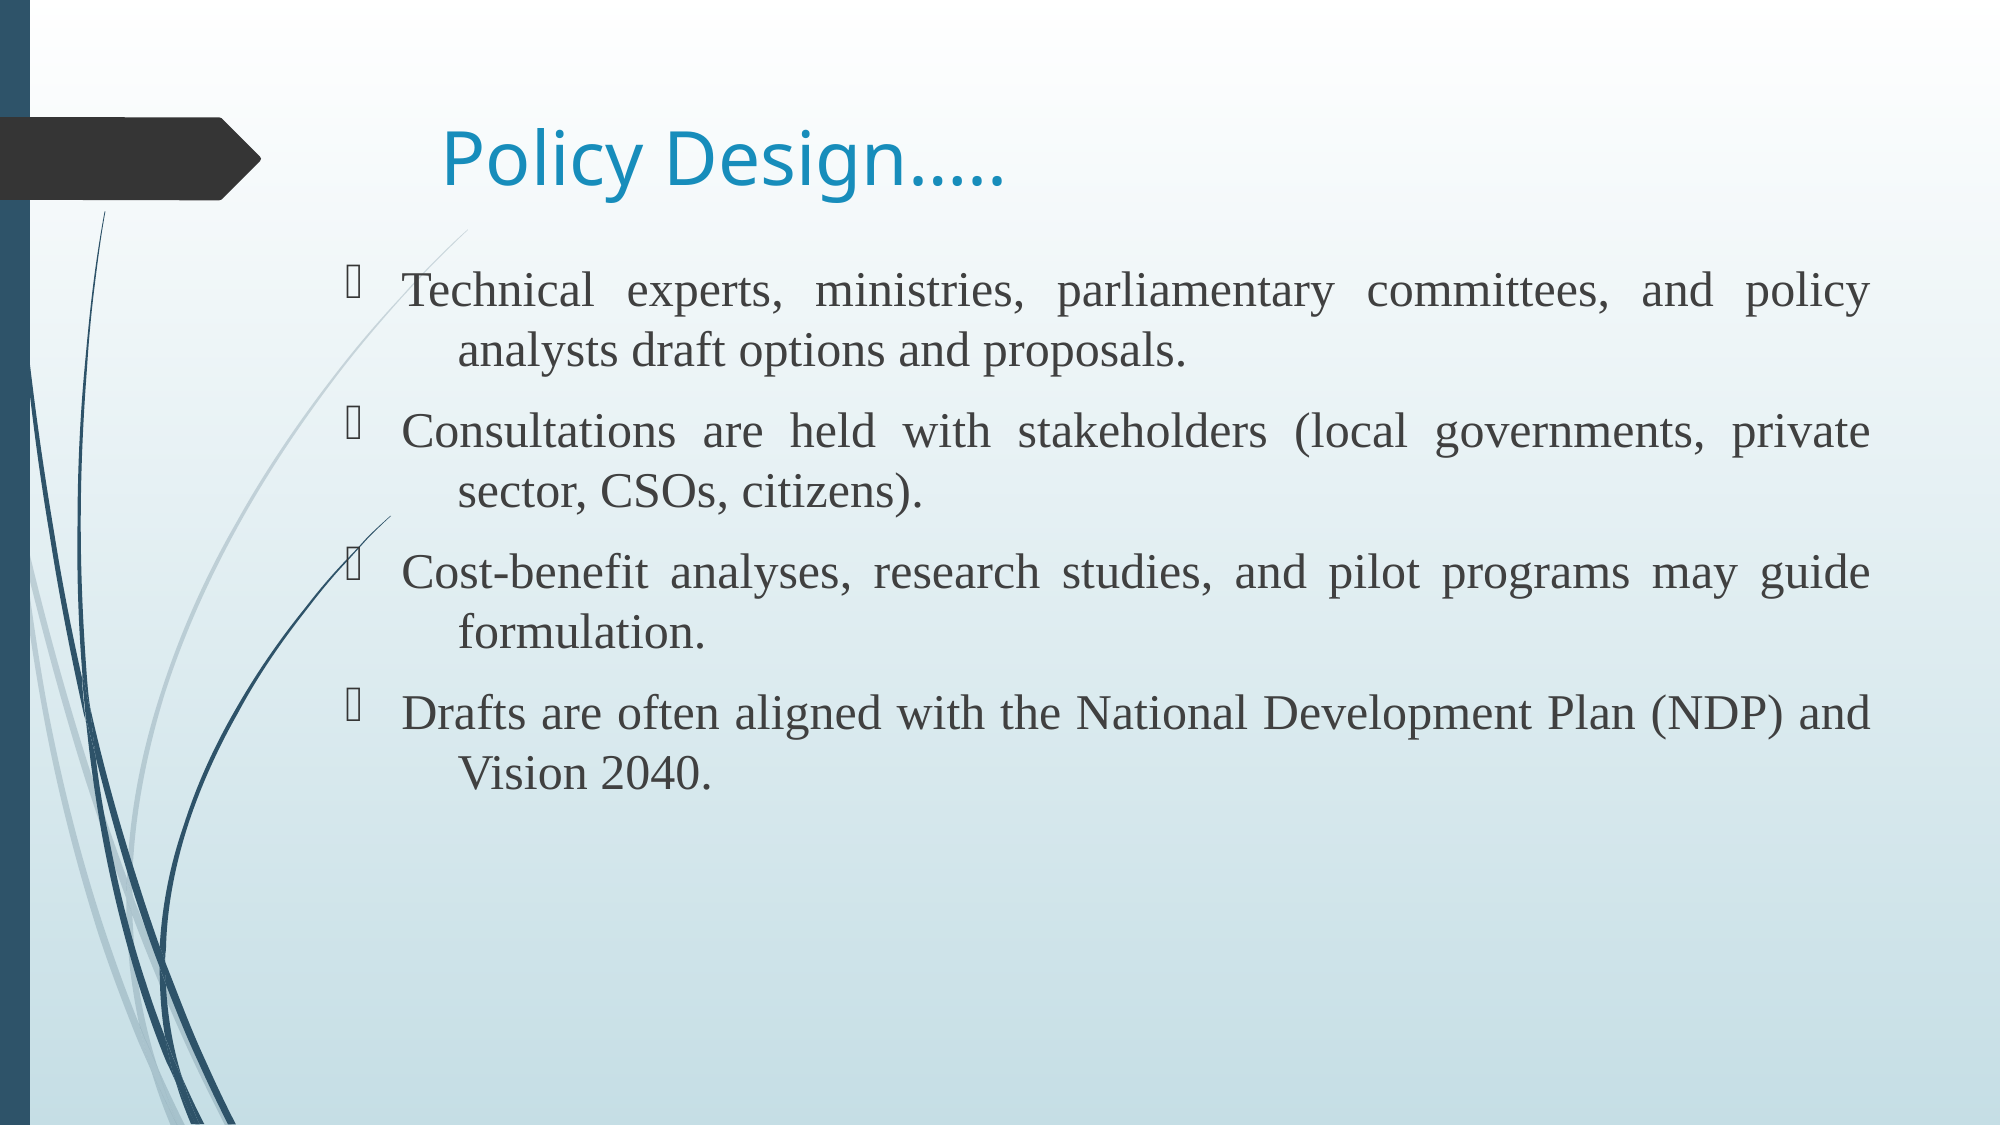

# Policy Design…..
Technical experts, ministries, parliamentary committees, and policy analysts draft options and proposals.
Consultations are held with stakeholders (local governments, private sector, CSOs, citizens).
Cost-benefit analyses, research studies, and pilot programs may guide formulation.
Drafts are often aligned with the National Development Plan (NDP) and Vision 2040.